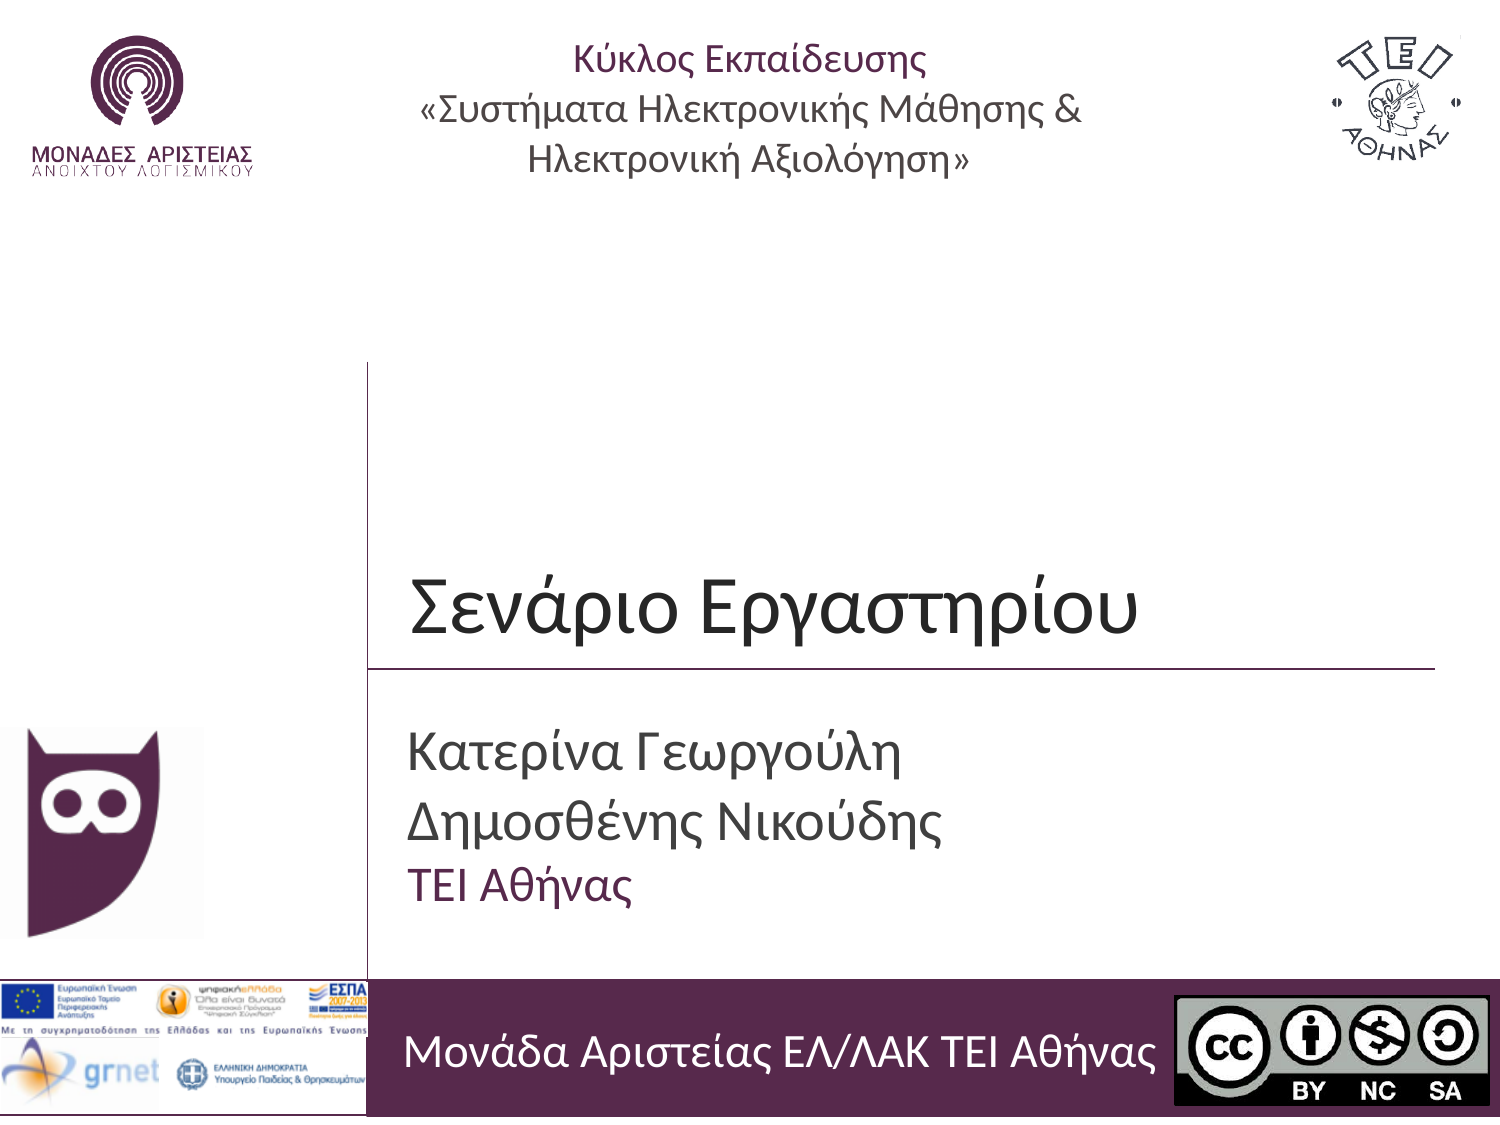

Κύκλος Εκπαίδευσης
«Συστήματα Ηλεκτρονικής Μάθησης & Ηλεκτρονική Αξιολόγηση»
# Σενάριο Εργαστηρίου
Κατερίνα Γεωργούλη
Δημοσθένης Νικούδης
ΤΕΙ Αθήνας
Μονάδα Αριστείας ΕΛ/ΛΑΚ ΤΕΙ Αθήνας